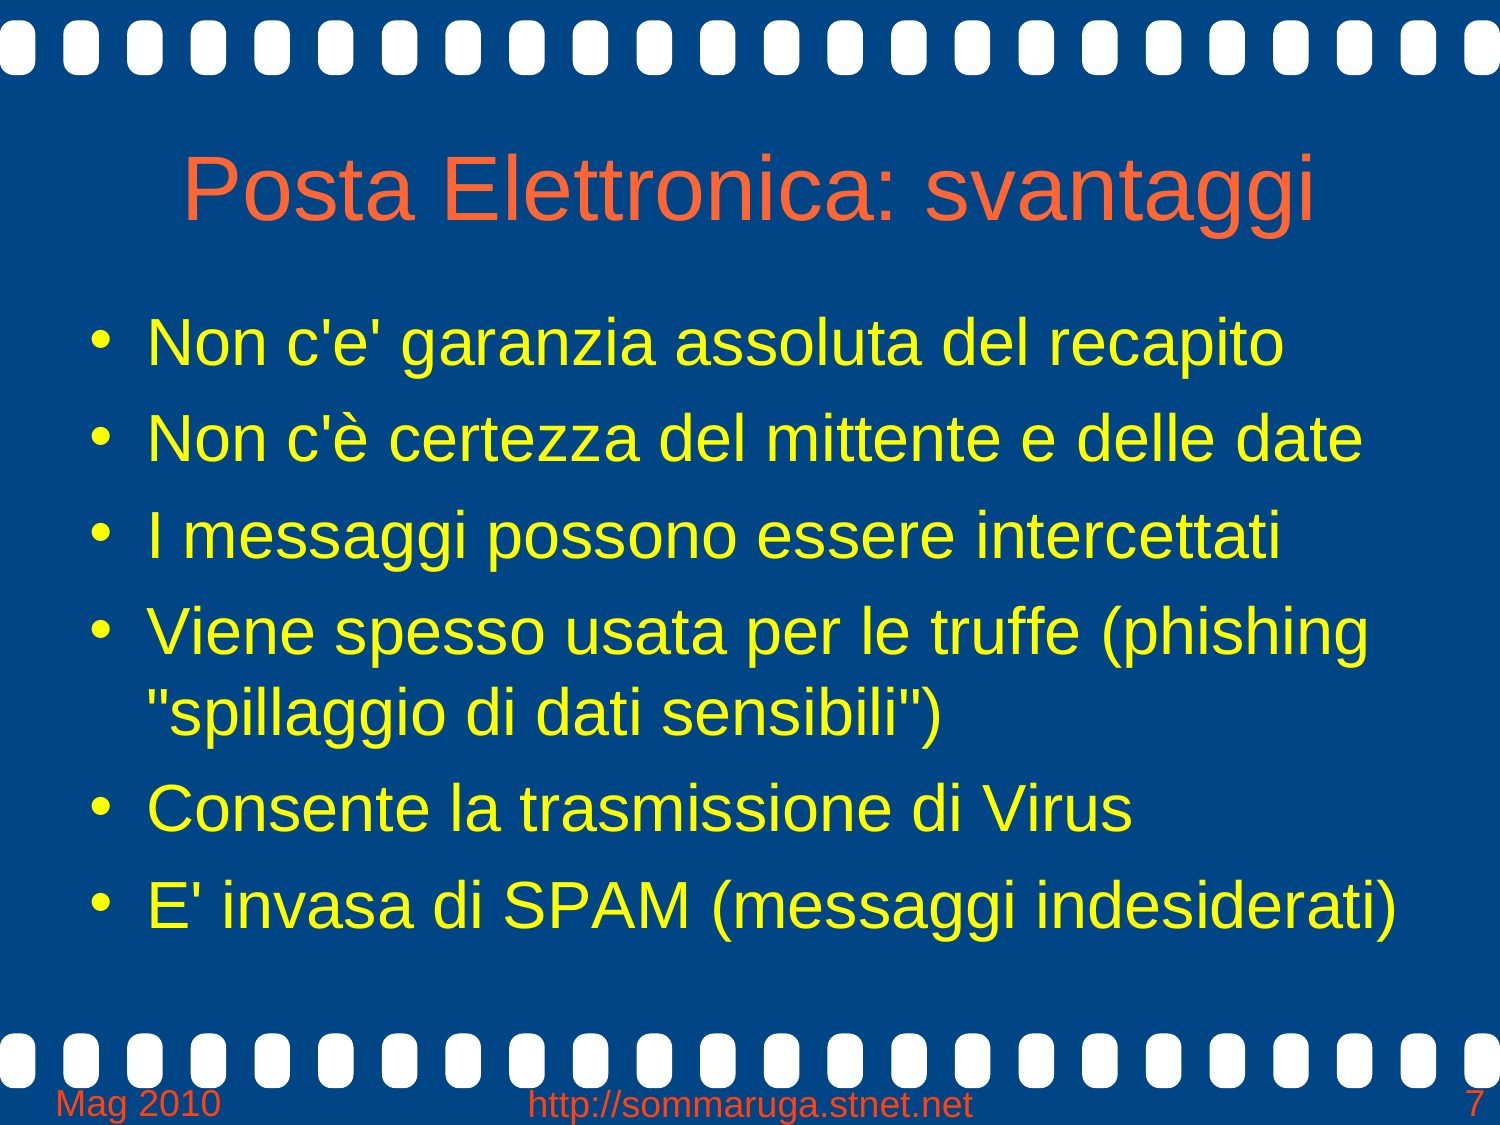

# Posta Elettronica: svantaggi
Non c'e' garanzia assoluta del recapito
Non c'è certezza del mittente e delle date
I messaggi possono essere intercettati
Viene spesso usata per le truffe (phishing "spillaggio di dati sensibili")
Consente la trasmissione di Virus
E' invasa di SPAM (messaggi indesiderati)